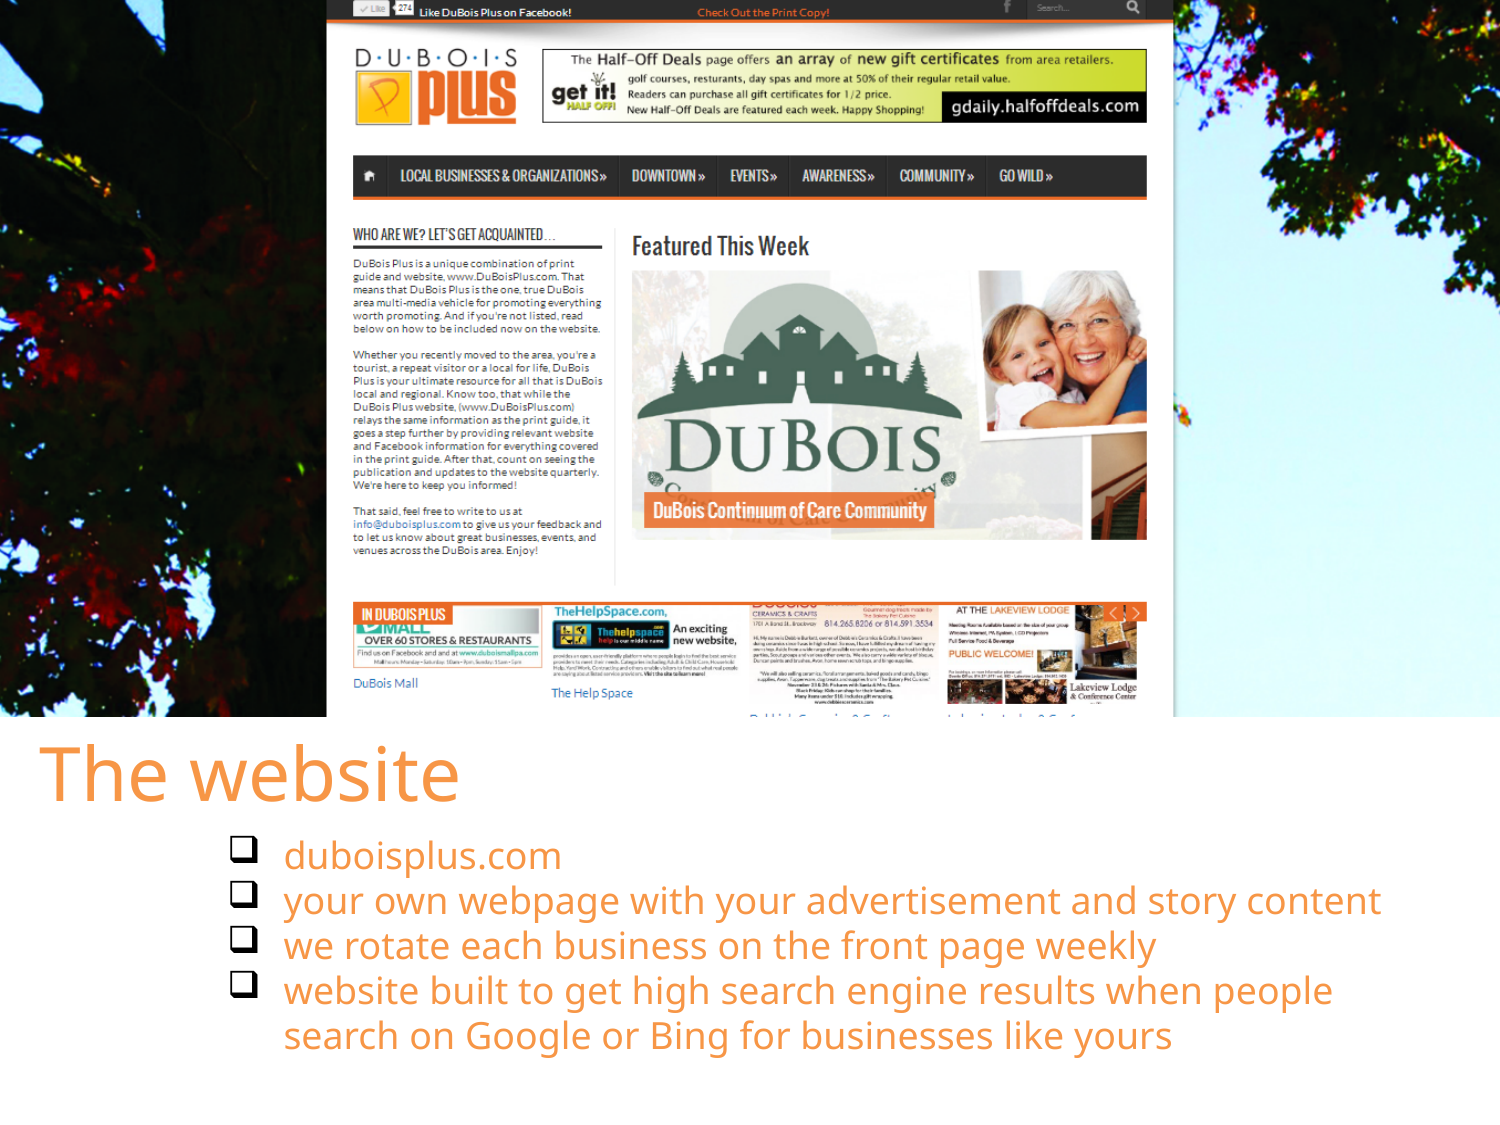

# The website
duboisplus.com
your own webpage with your advertisement and story content
we rotate each business on the front page weekly
website built to get high search engine results when people search on Google or Bing for businesses like yours